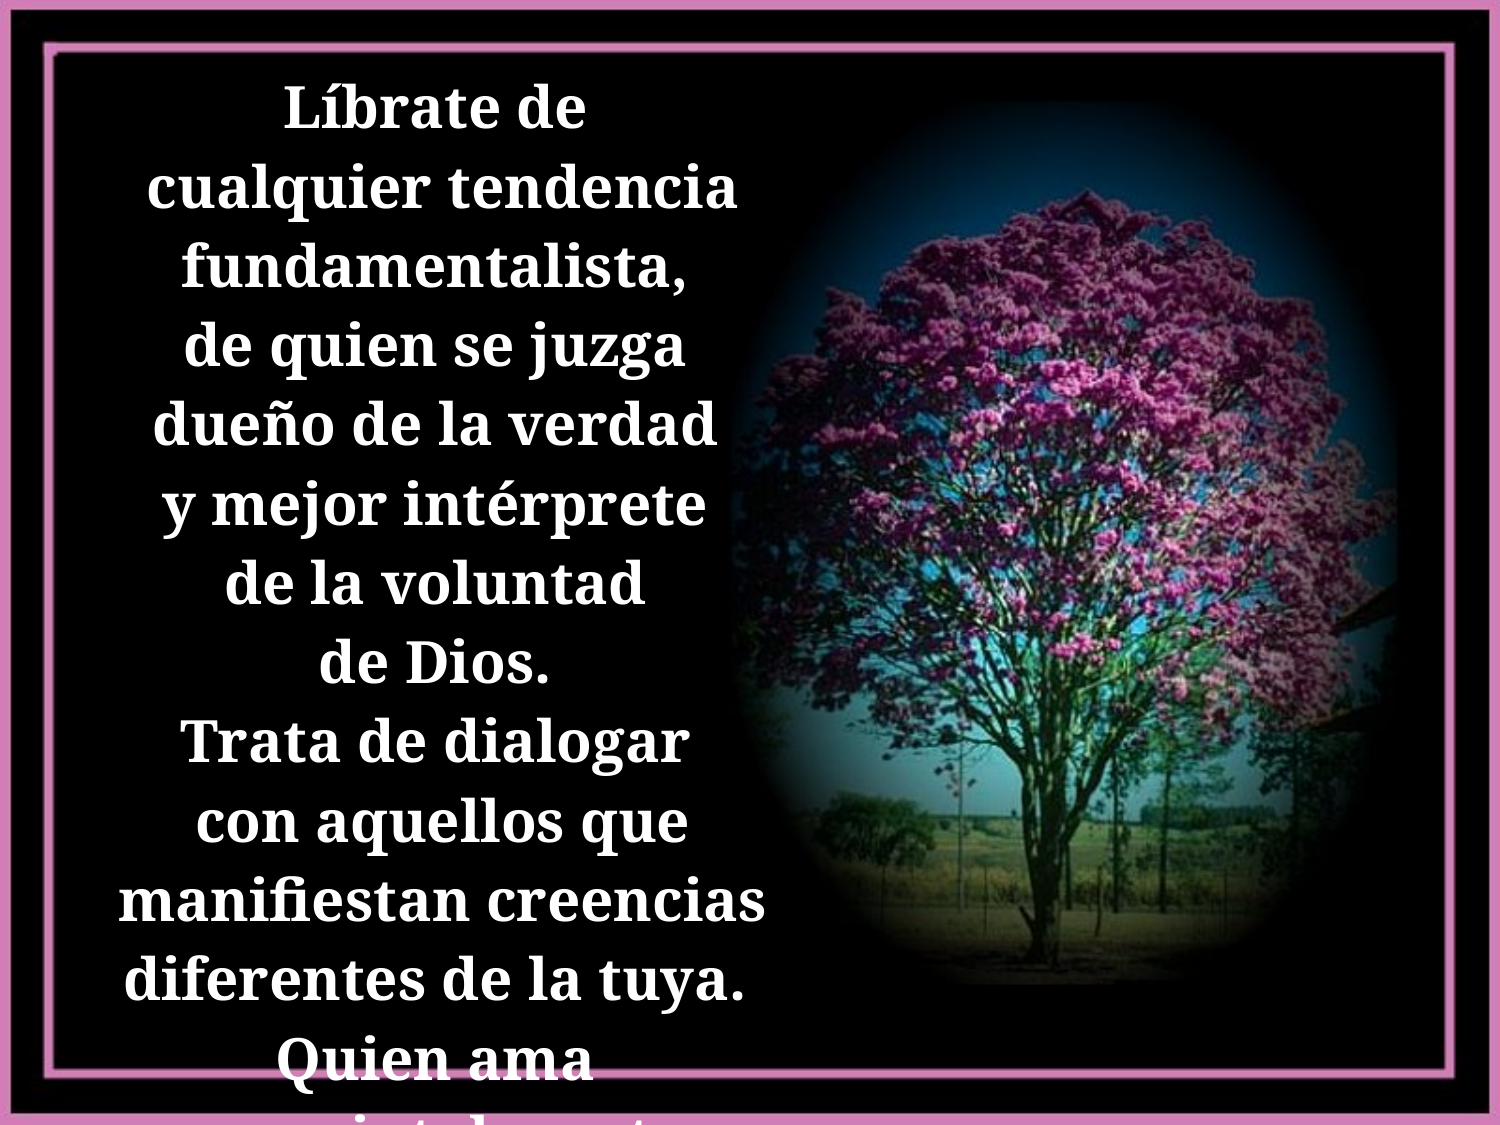

Líbrate de
cualquier tendencia fundamentalista,
de quien se juzga
dueño de la verdad
y mejor intérprete
de la voluntad
de Dios.
Trata de dialogar
con aquellos que manifiestan creencias diferentes de la tuya.
Quien ama
no es intolerante.